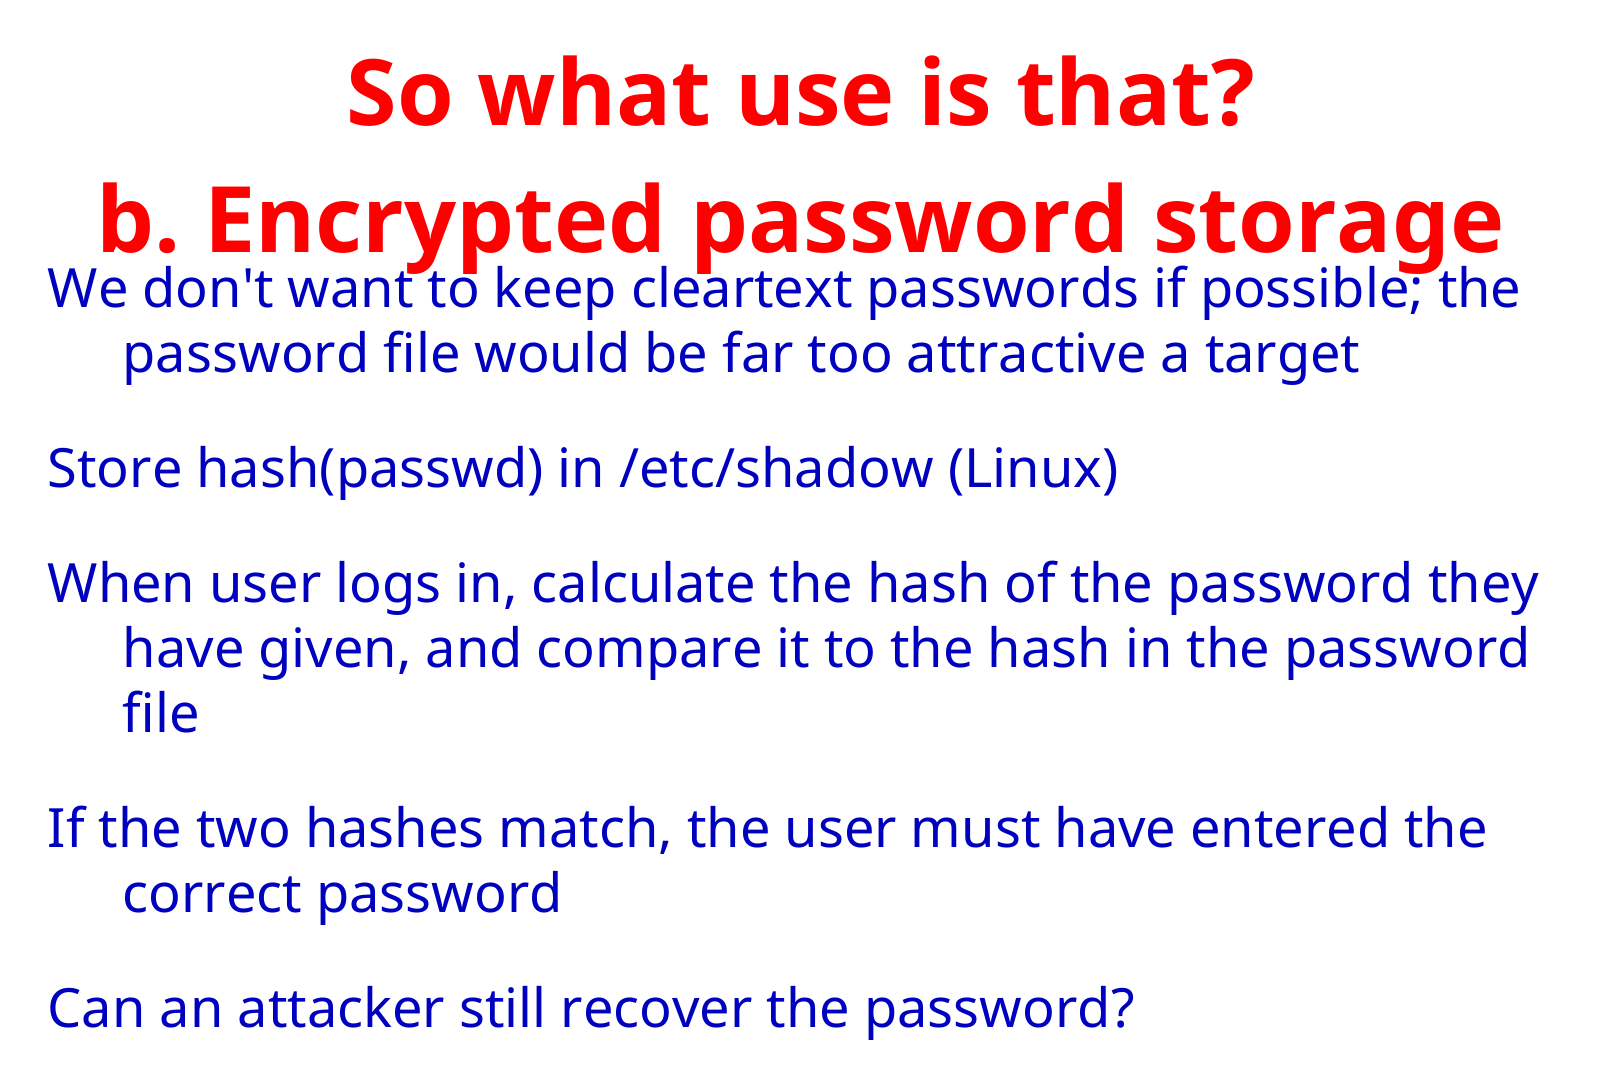

# So what use is that? b. Encrypted password storage
We don't want to keep cleartext passwords if possible; the password file would be far too attractive a target
Store hash(passwd) in /etc/shadow (Linux)
When user logs in, calculate the hash of the password they have given, and compare it to the hash in the password file
If the two hashes match, the user must have entered the correct password
Can an attacker still recover the password?